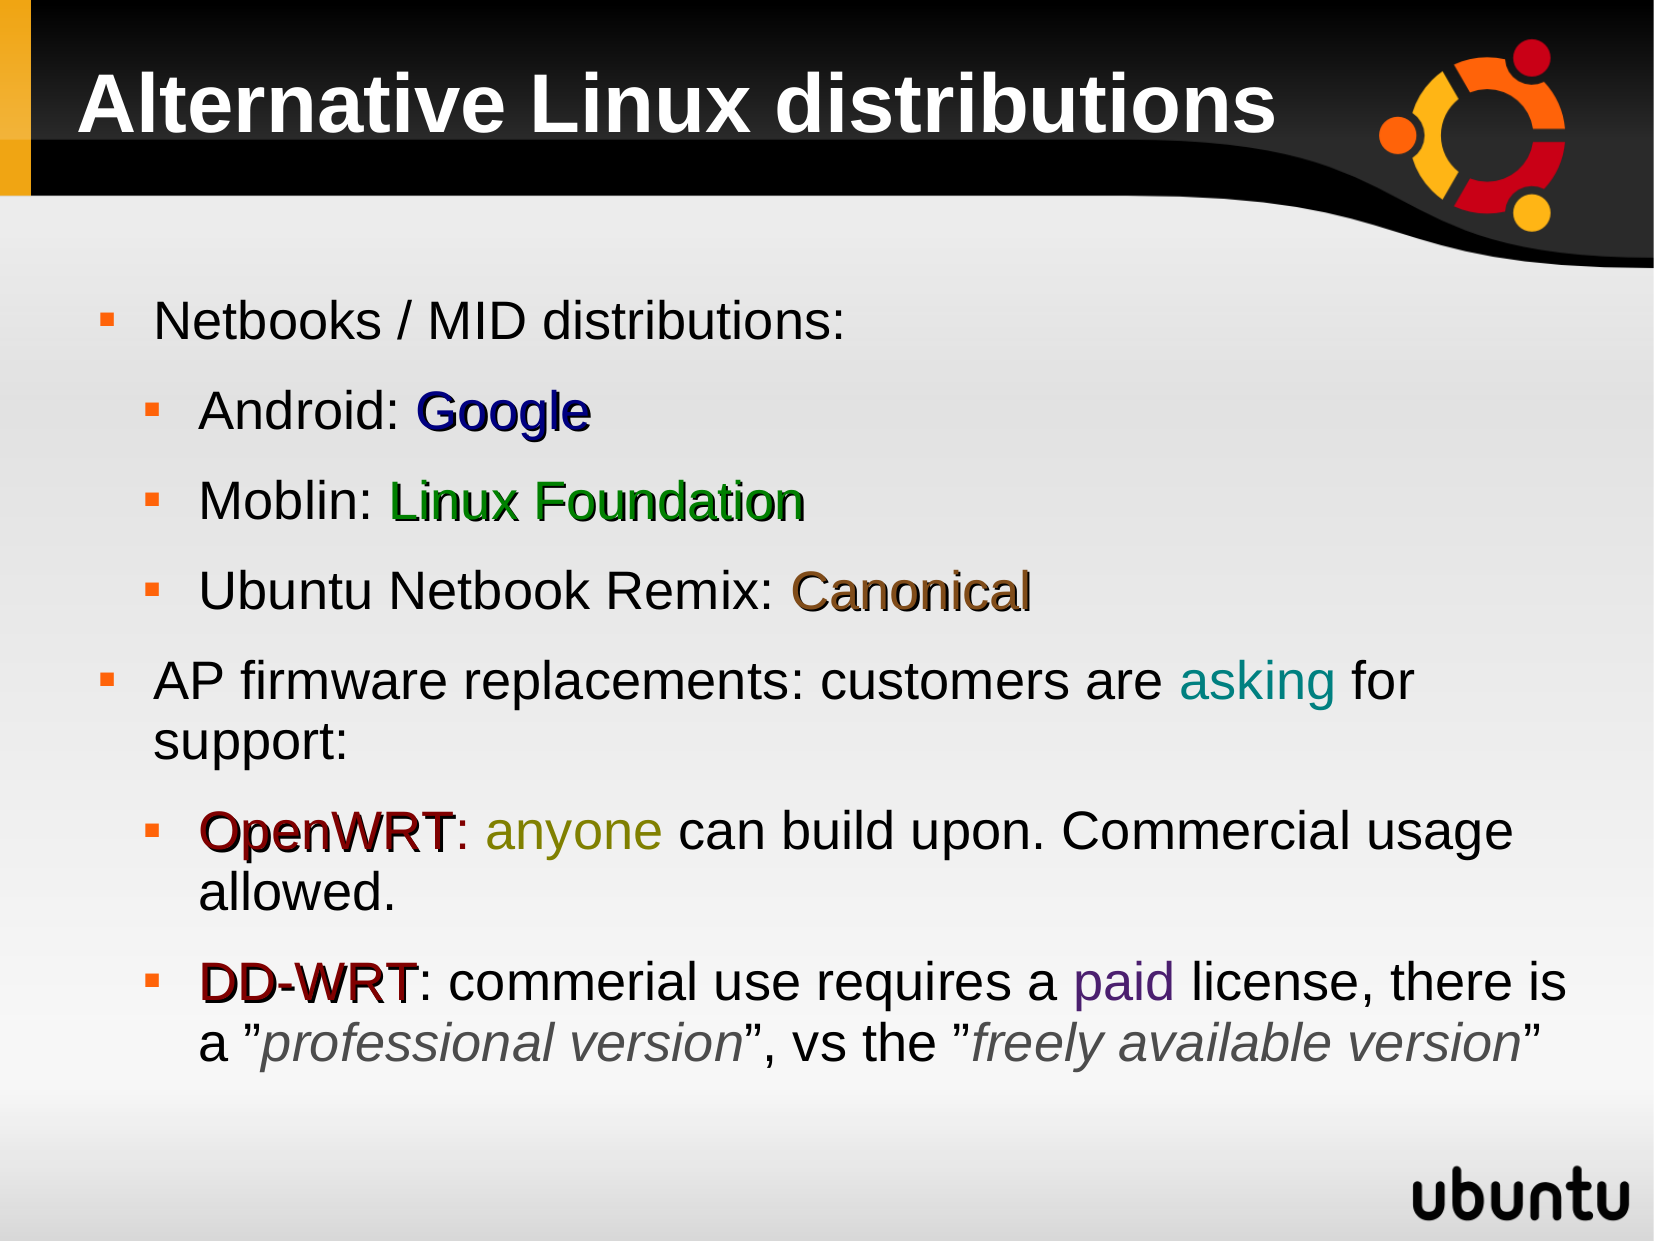

# Alternative Linux distributions
Netbooks / MID distributions:
Android: Google
Moblin: Linux Foundation
Ubuntu Netbook Remix: Canonical
AP firmware replacements: customers are asking for support:
OpenWRT: anyone can build upon. Commercial usage allowed.
DD-WRT: commerial use requires a paid license, there is a ”professional version”, vs the ”freely available version”